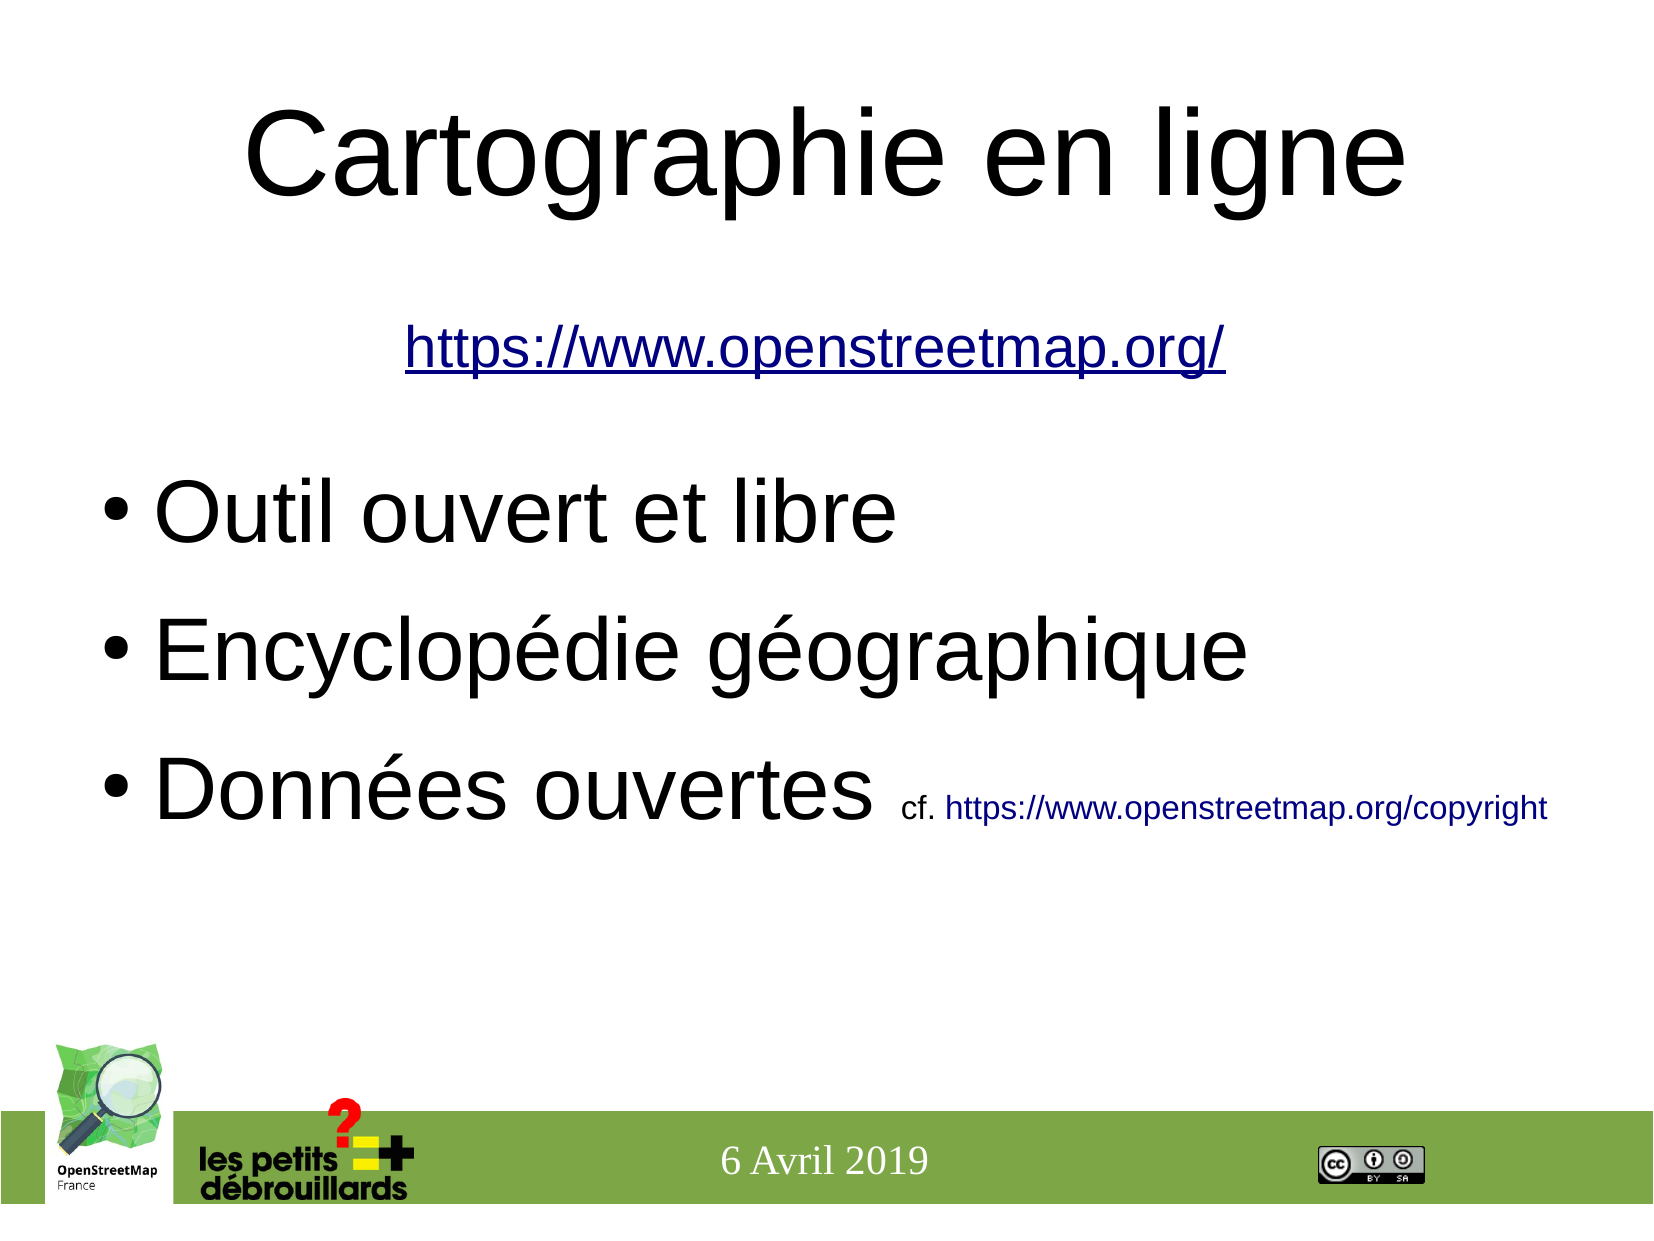

# Cartographie en ligne
Outil ouvert et libre
Encyclopédie géographique
Données ouvertes cf. https://www.openstreetmap.org/copyright
https://www.openstreetmap.org/